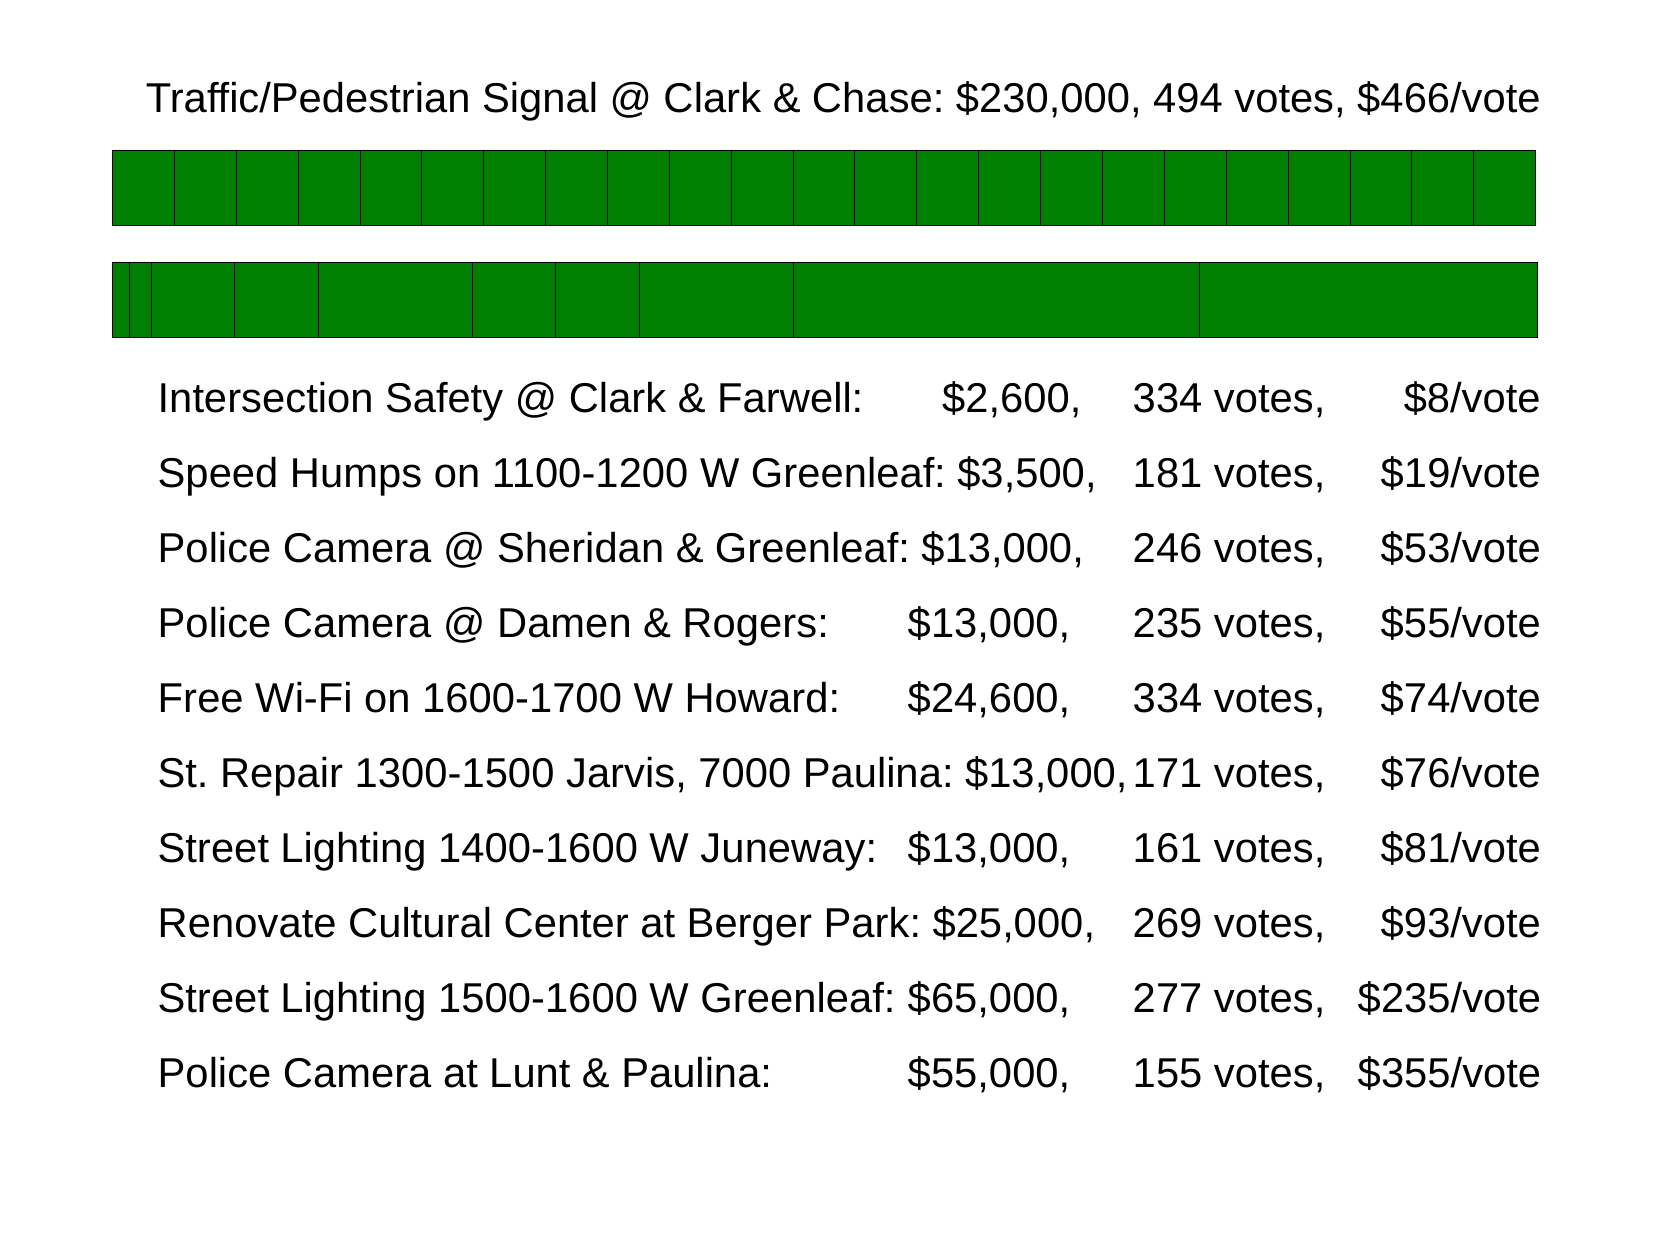

Traffic/Pedestrian Signal @ Clark & Chase: $230,000, 494 votes, $466/vote
# Intersection Safety @ Clark & Farwell: 	 $2,600, 	334 votes,	 $8/vote
Speed Humps on 1100-1200 W Greenleaf: $3,500, 	181 votes,	 $19/vote
Police Camera @ Sheridan & Greenleaf: $13,000, 	246 votes,	 $53/vote
Police Camera @ Damen & Rogers: 	$13,000, 	235 votes,	 $55/vote
Free Wi-Fi on 1600-1700 W Howard: 	$24,600, 	334 votes,	 $74/vote
St. Repair 1300-1500 Jarvis, 7000 Paulina: $13,000,	171 votes,	 $76/vote
Street Lighting 1400-1600 W Juneway:	$13,000,	161 votes,	 $81/vote
Renovate Cultural Center at Berger Park: $25,000, 	269 votes,	 $93/vote
Street Lighting 1500-1600 W Greenleaf: 	$65,000, 	277 votes,	$235/vote
Police Camera at Lunt & Paulina: 		$55,000,	155 votes,	$355/vote